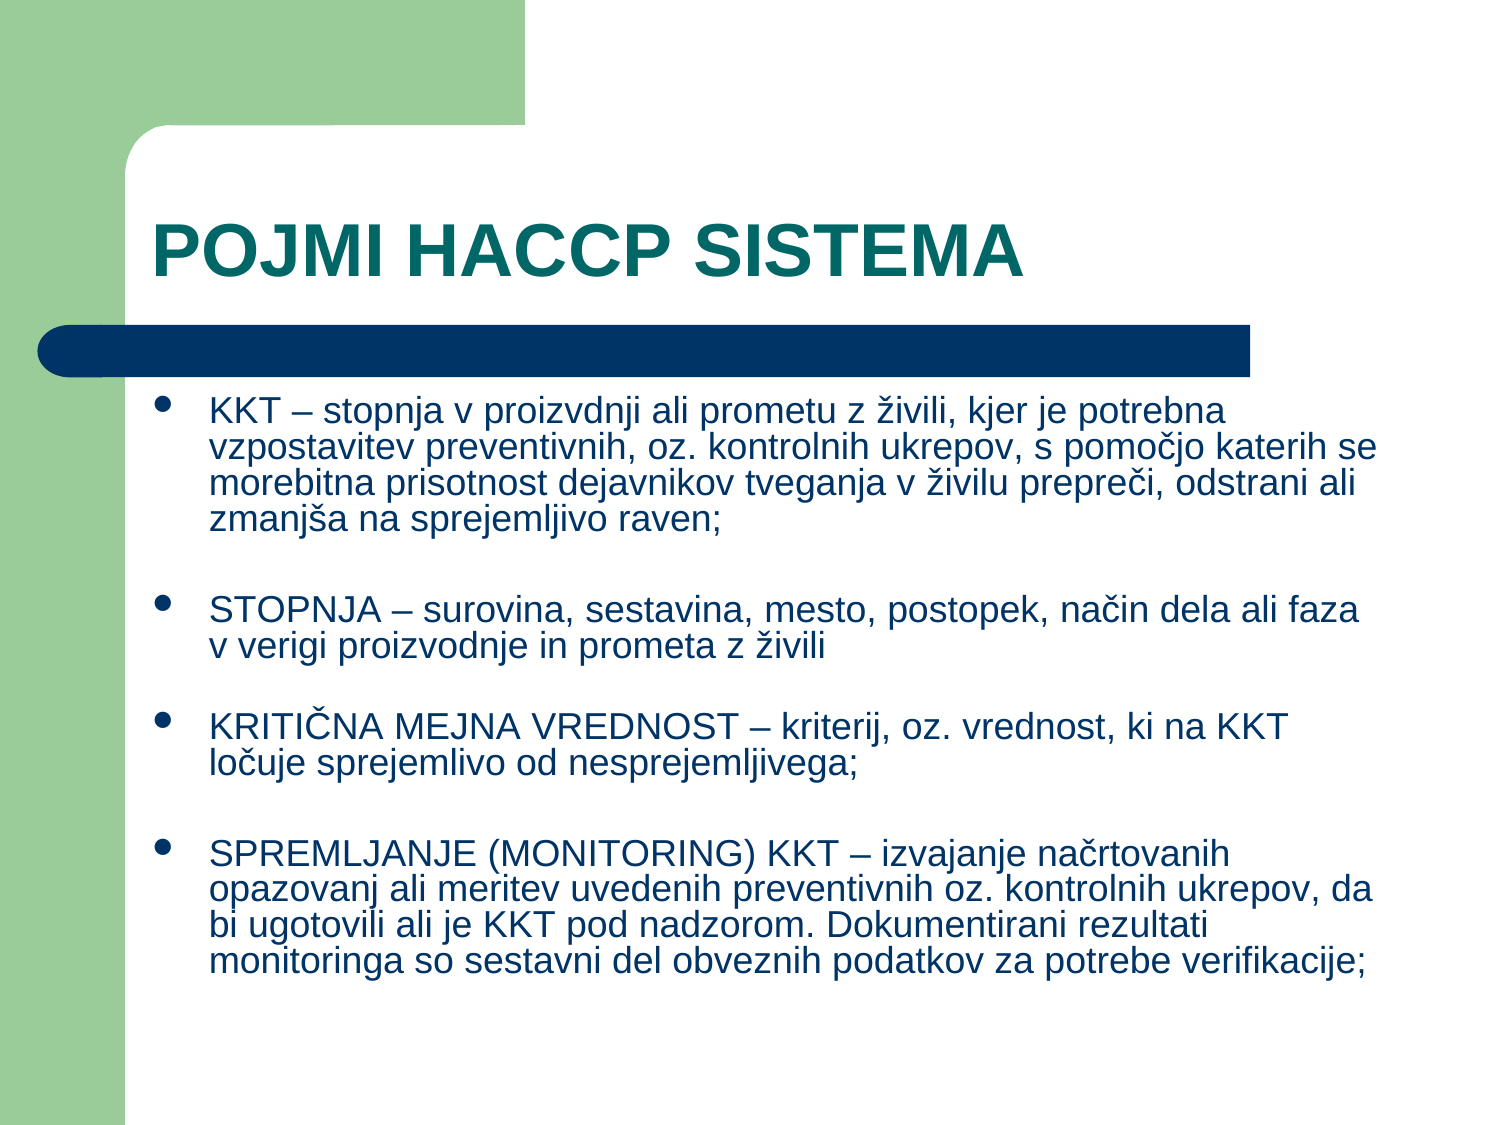

# POJMI HACCP SISTEMA
KKT – stopnja v proizvdnji ali prometu z živili, kjer je potrebna vzpostavitev preventivnih, oz. kontrolnih ukrepov, s pomočjo katerih se morebitna prisotnost dejavnikov tveganja v živilu prepreči, odstrani ali zmanjša na sprejemljivo raven;
STOPNJA – surovina, sestavina, mesto, postopek, način dela ali faza v verigi proizvodnje in prometa z živili
KRITIČNA MEJNA VREDNOST – kriterij, oz. vrednost, ki na KKT ločuje sprejemlivo od nesprejemljivega;
SPREMLJANJE (MONITORING) KKT – izvajanje načrtovanih opazovanj ali meritev uvedenih preventivnih oz. kontrolnih ukrepov, da bi ugotovili ali je KKT pod nadzorom. Dokumentirani rezultati monitoringa so sestavni del obveznih podatkov za potrebe verifikacije;